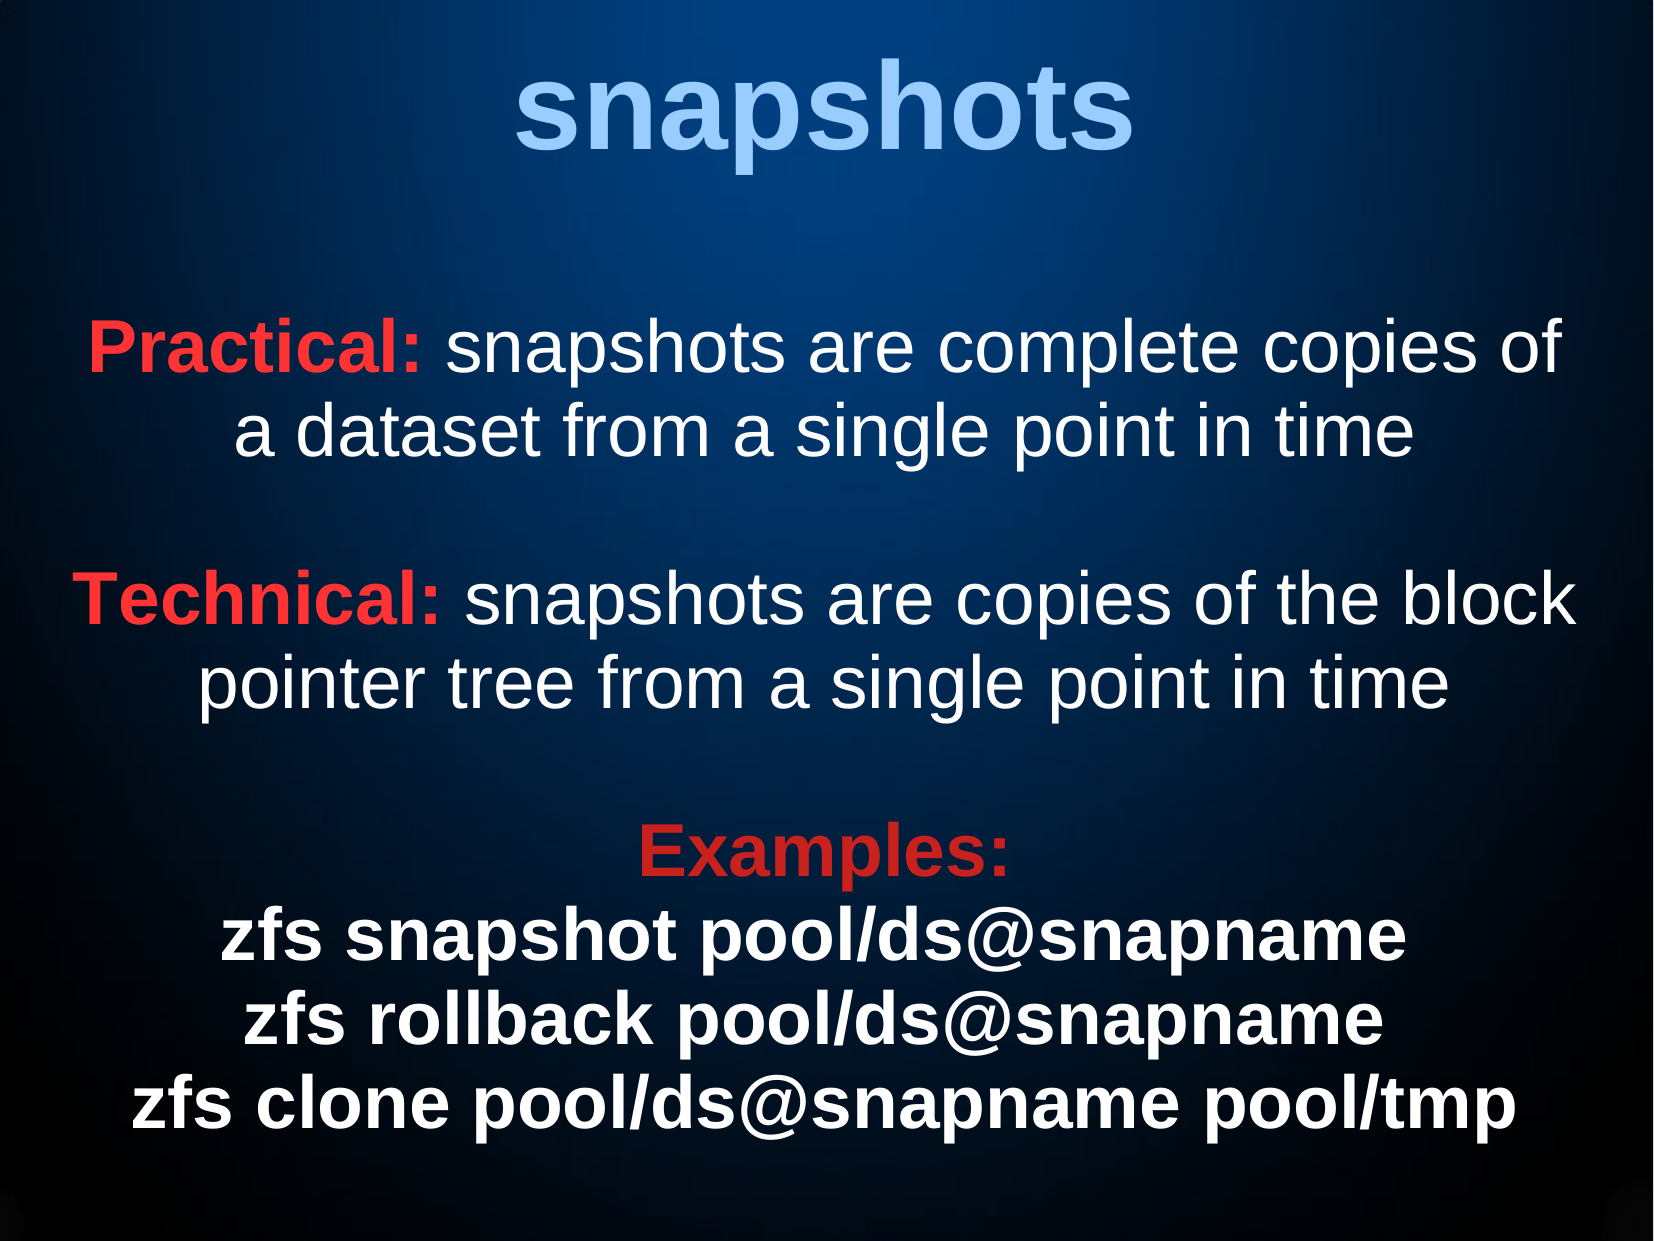

# snapshots
Practical: snapshots are complete copies of a dataset from a single point in time
Technical: snapshots are copies of the block pointer tree from a single point in time
Examples:
zfs snapshot pool/ds@snapname
zfs rollback pool/ds@snapname
zfs clone pool/ds@snapname pool/tmp